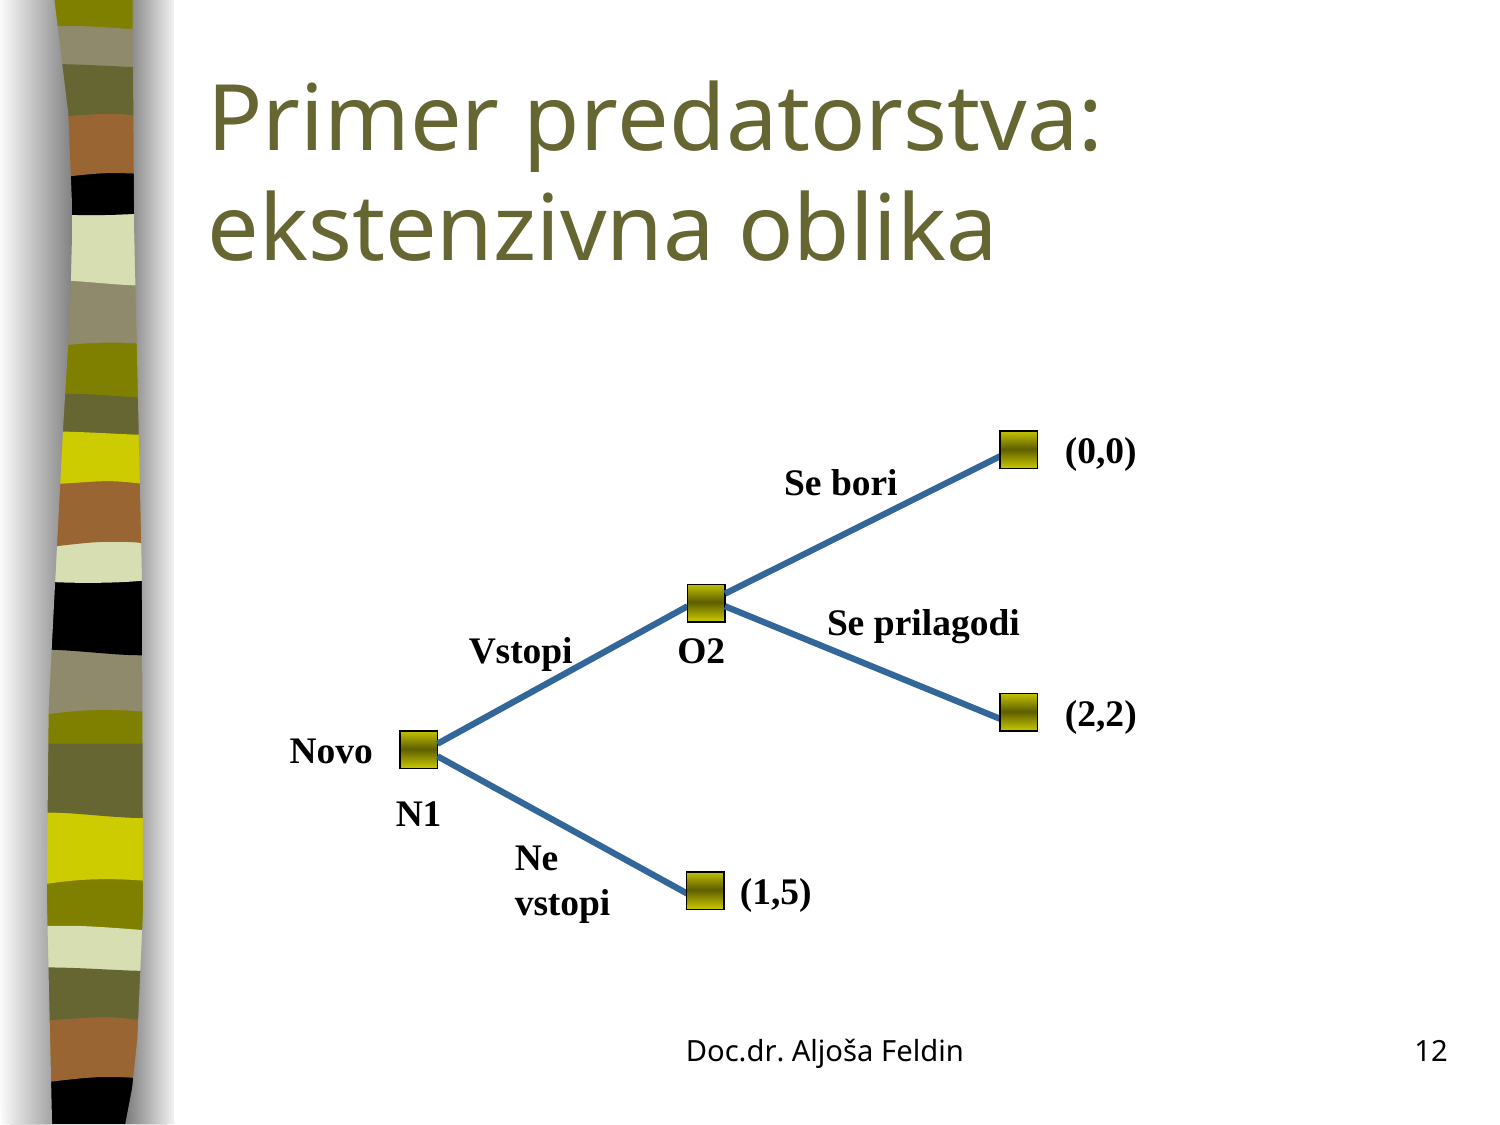

# Primer predatorstva: ekstenzivna oblika
(0,0)
Se bori
Se prilagodi
Vstopi
O2
(2,2)
Novo
N1
Ne vstopi
(1,5)
Doc.dr. Aljoša Feldin